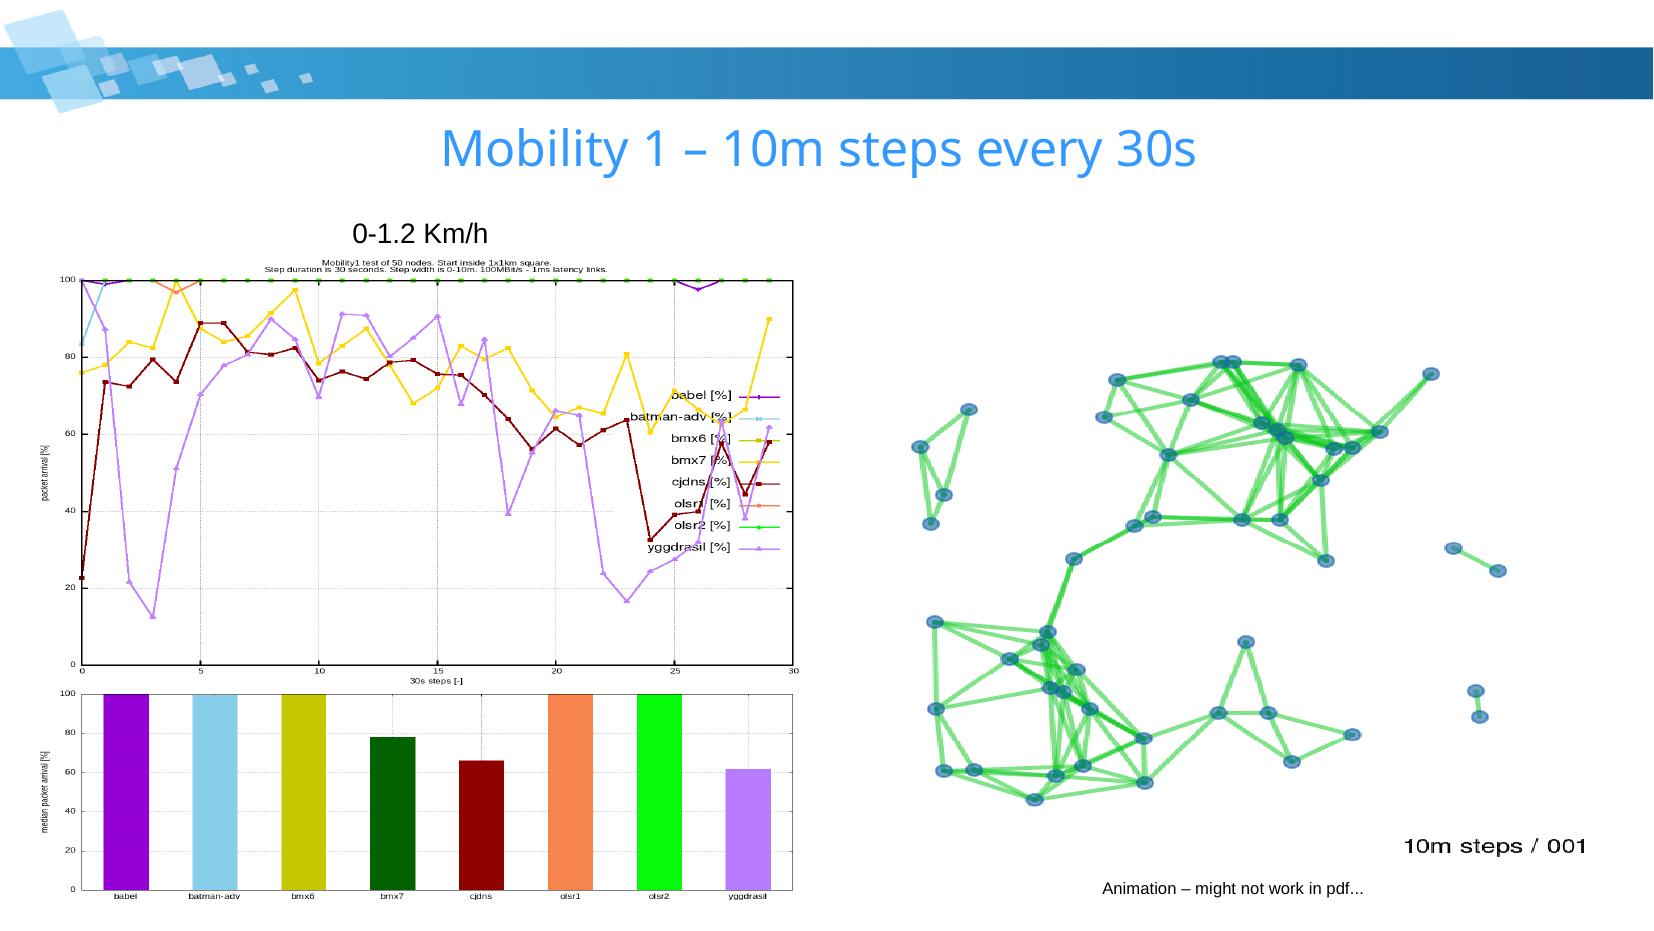

# Mobility 1 – 10m steps every 30s
0-1.2 Km/h
Animation – might not work in pdf...